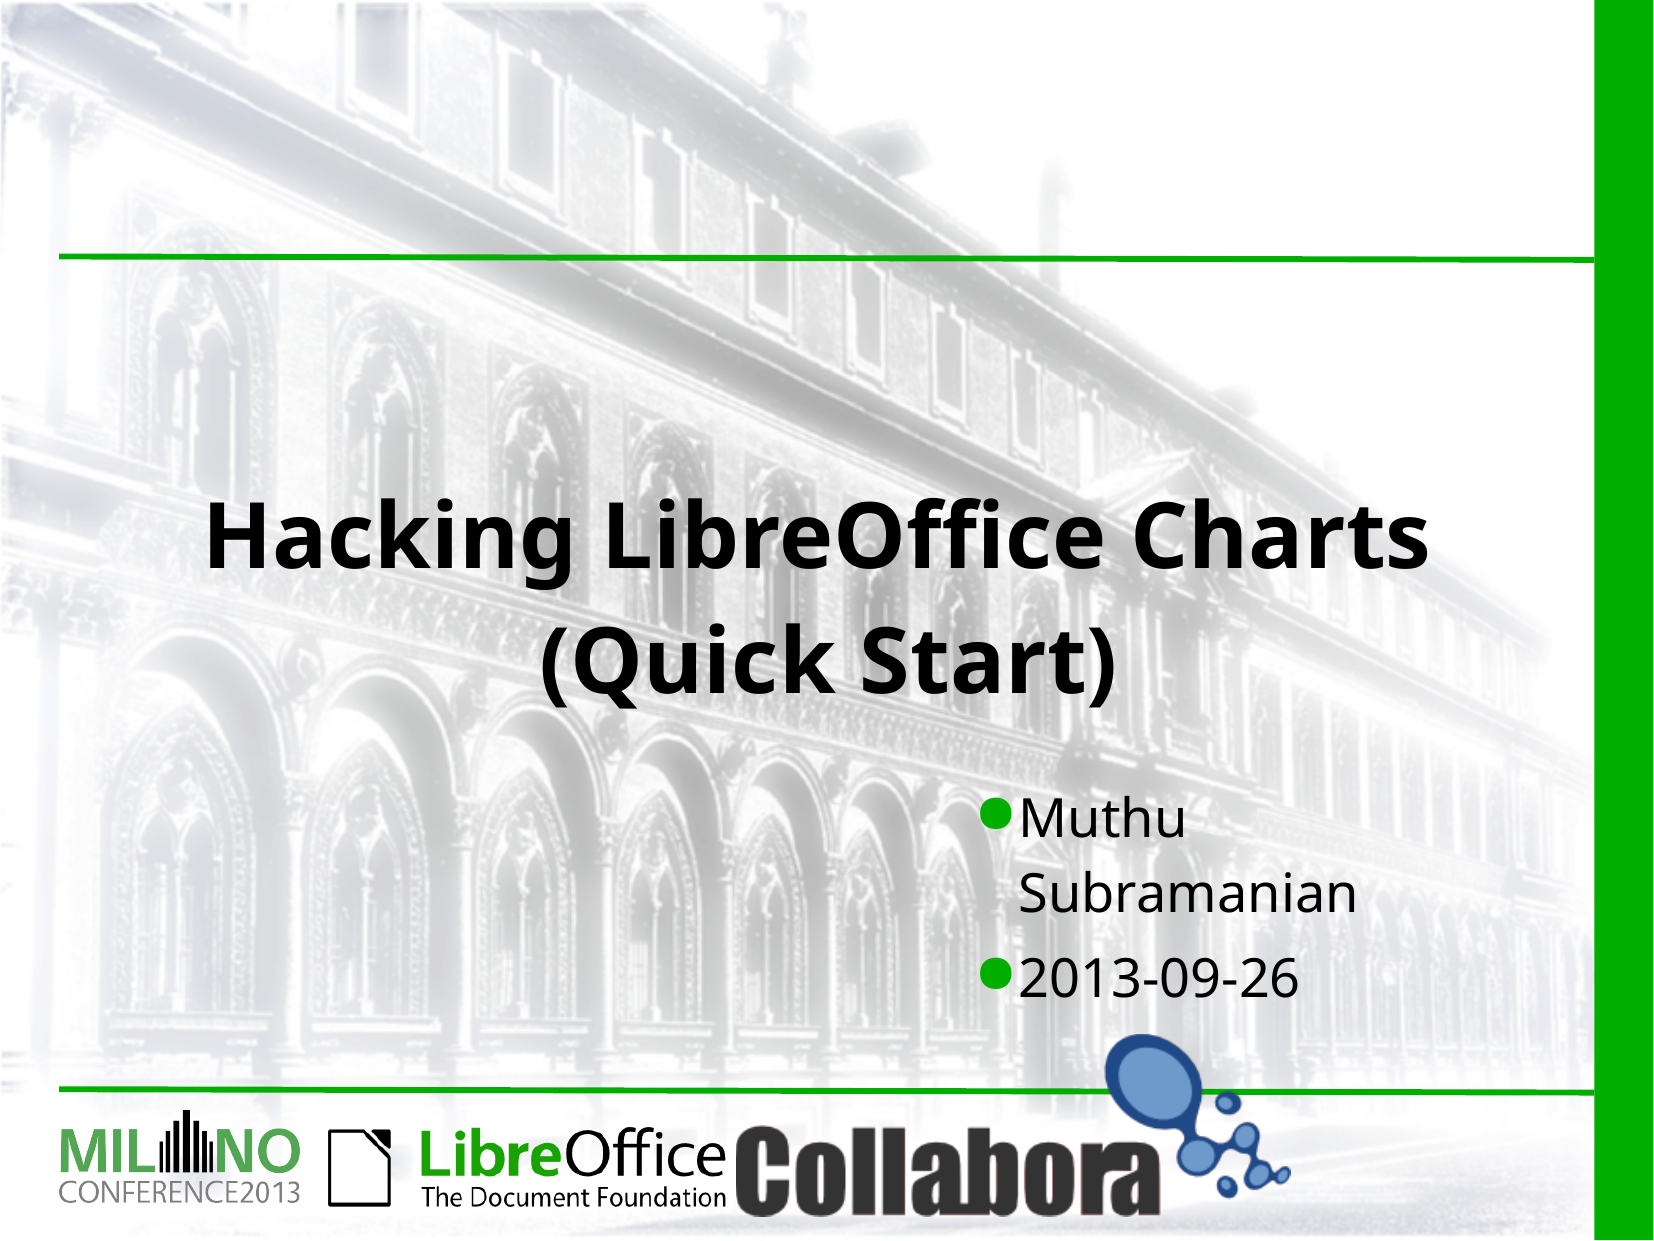

# Hacking LibreOffice Charts (Quick Start)
Muthu Subramanian
2013-09-26